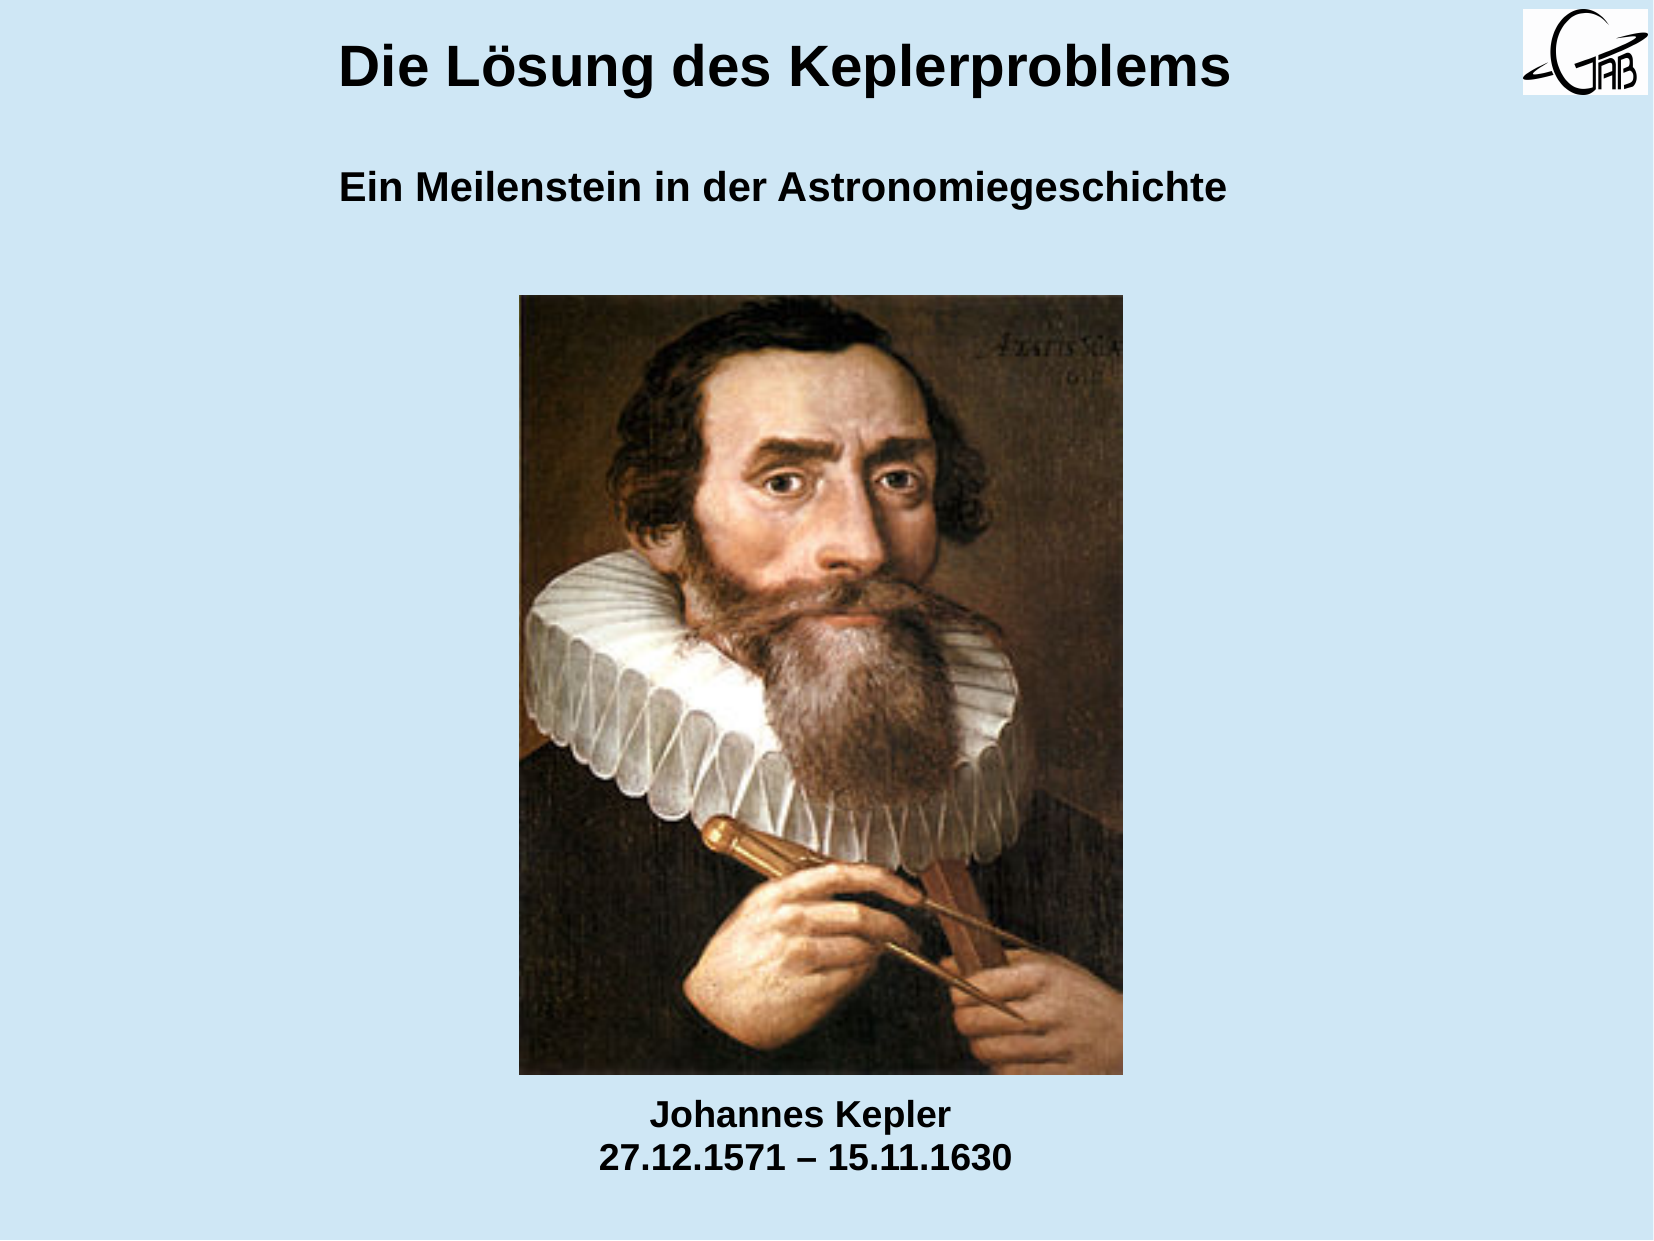

Die Lösung des Keplerproblems
Ein Meilenstein in der Astronomiegeschichte
Johannes Kepler
27.12.1571 – 15.11.1630